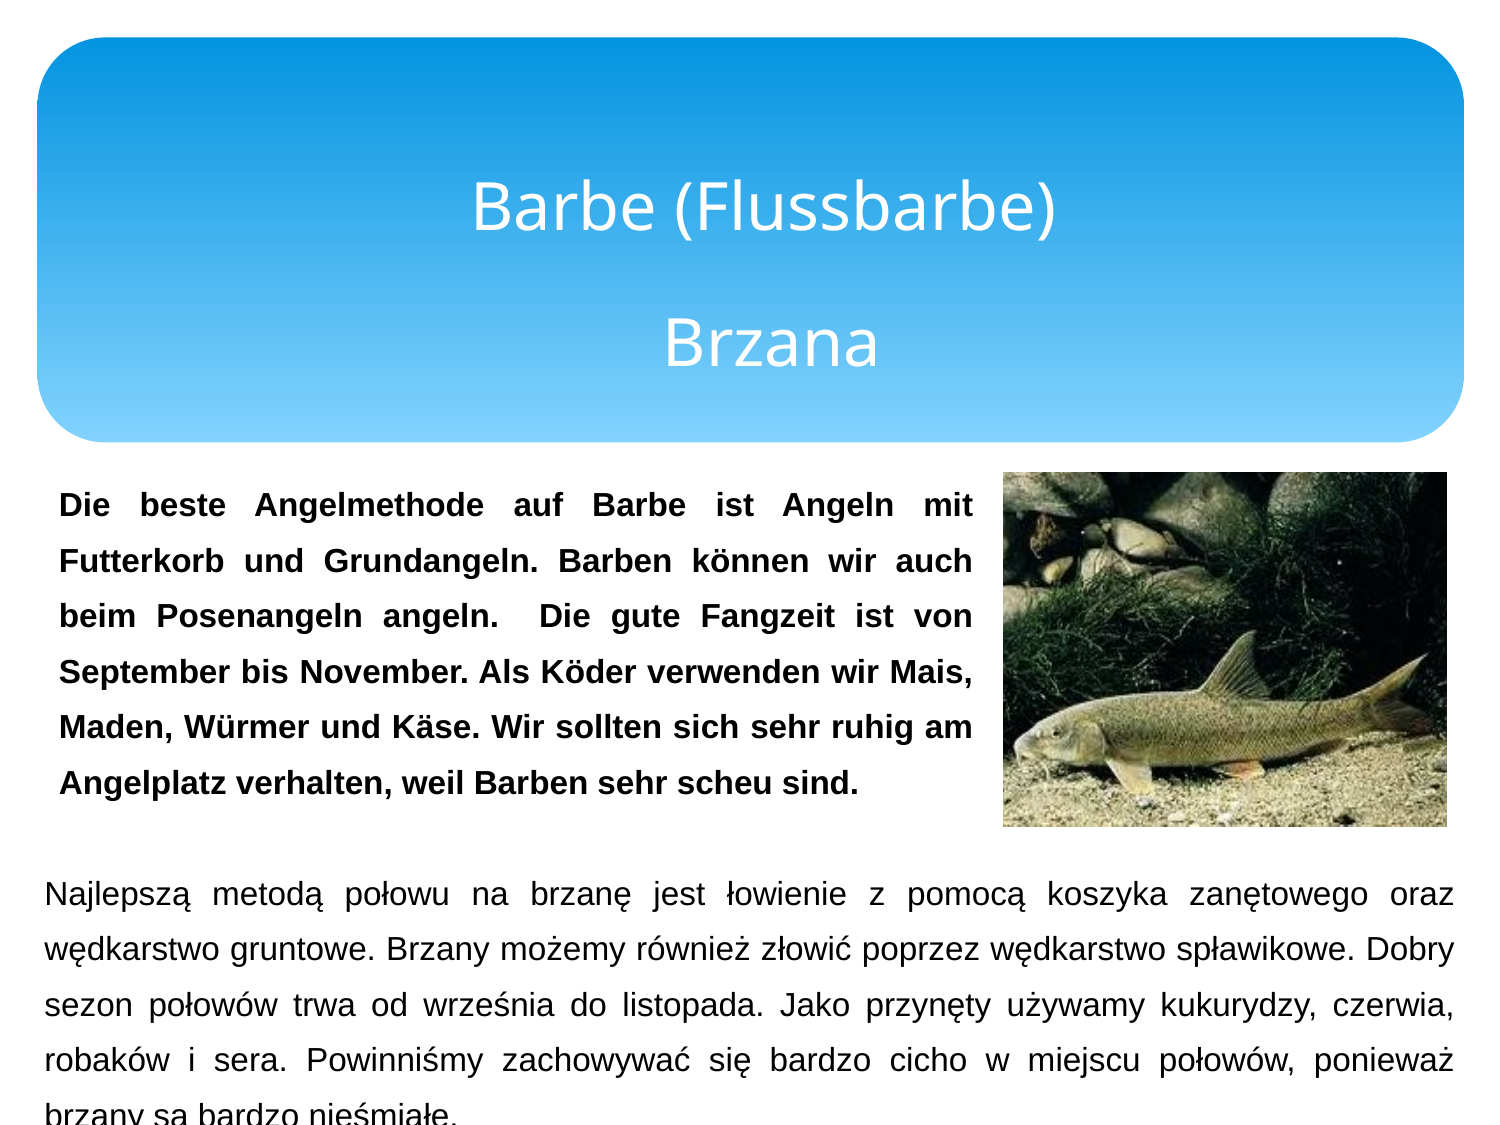

# Barbe (Flussbarbe) Brzana
Die beste Angelmethode auf Barbe ist Angeln mit Futterkorb und Grundangeln. Barben können wir auch beim Posenangeln angeln. Die gute Fangzeit ist von September bis November. Als Köder verwenden wir Mais, Maden, Würmer und Käse. Wir sollten sich sehr ruhig am Angelplatz verhalten, weil Barben sehr scheu sind.
Najlepszą metodą połowu na brzanę jest łowienie z pomocą koszyka zanętowego oraz wędkarstwo gruntowe. Brzany możemy również złowić poprzez wędkarstwo spławikowe. Dobry sezon połowów trwa od września do listopada. Jako przynęty używamy kukurydzy, czerwia, robaków i sera. Powinniśmy zachowywać się bardzo cicho w miejscu połowów, ponieważ brzany są bardzo nieśmiałe.